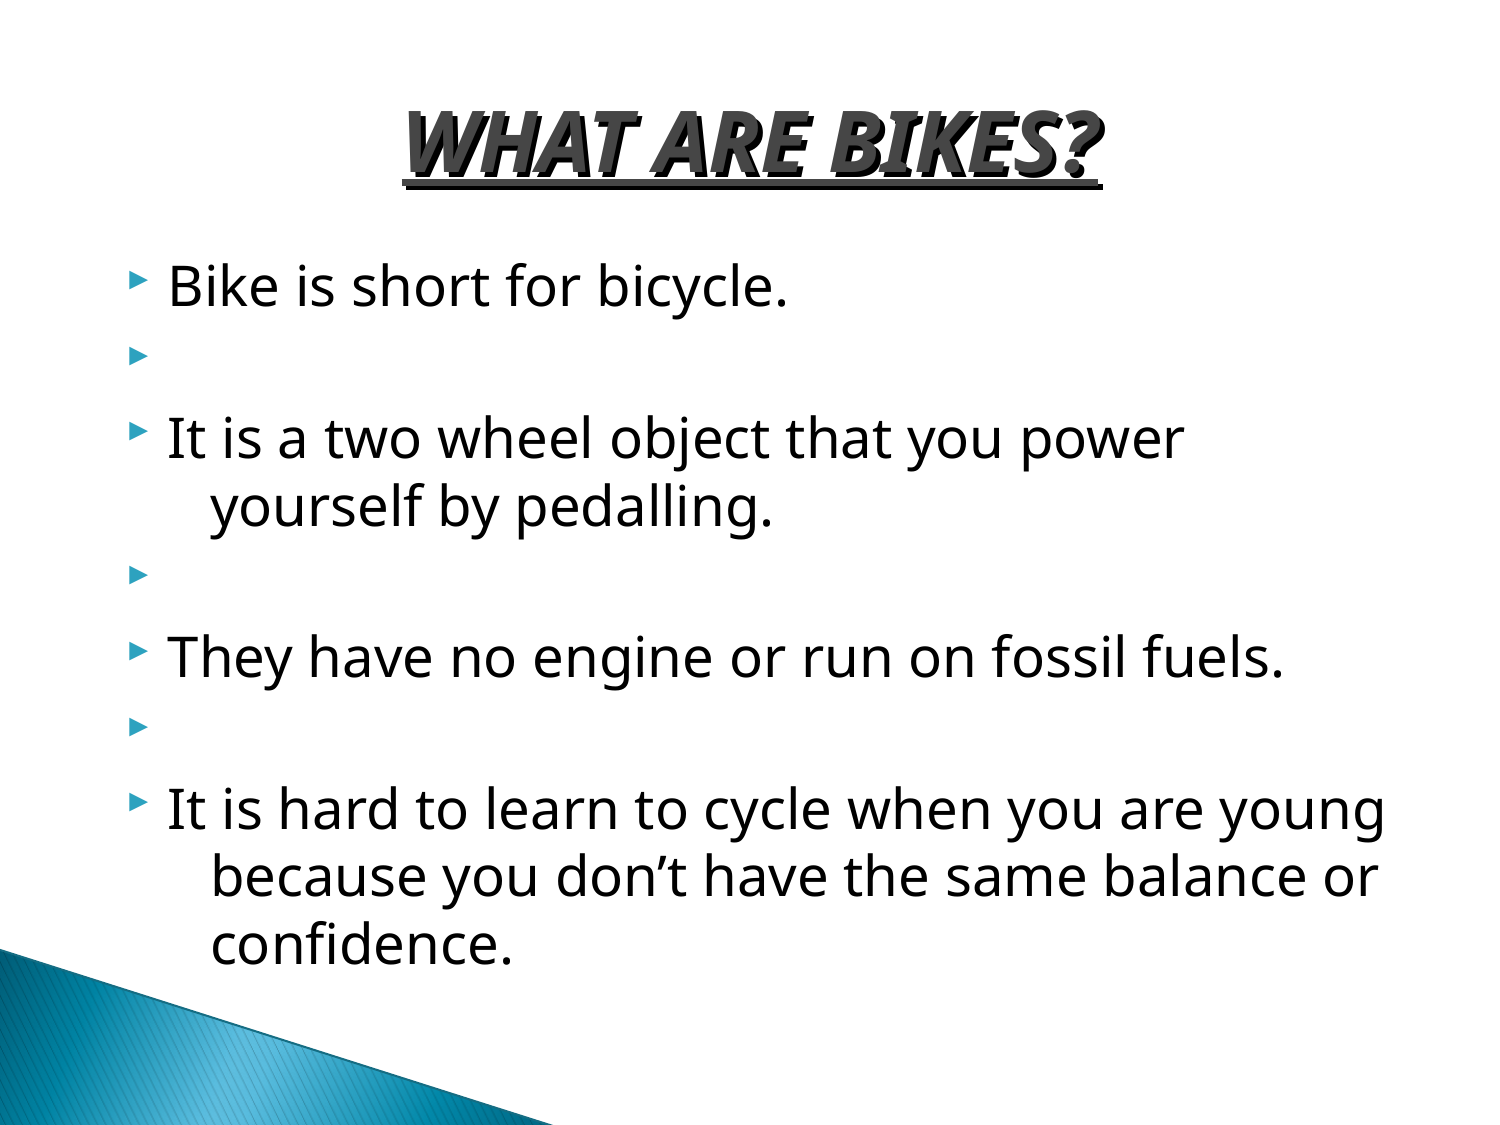

WHAT ARE BIKES?
# Bike is short for bicycle.
It is a two wheel object that you power yourself by pedalling.
They have no engine or run on fossil fuels.
It is hard to learn to cycle when you are young because you don’t have the same balance or confidence.